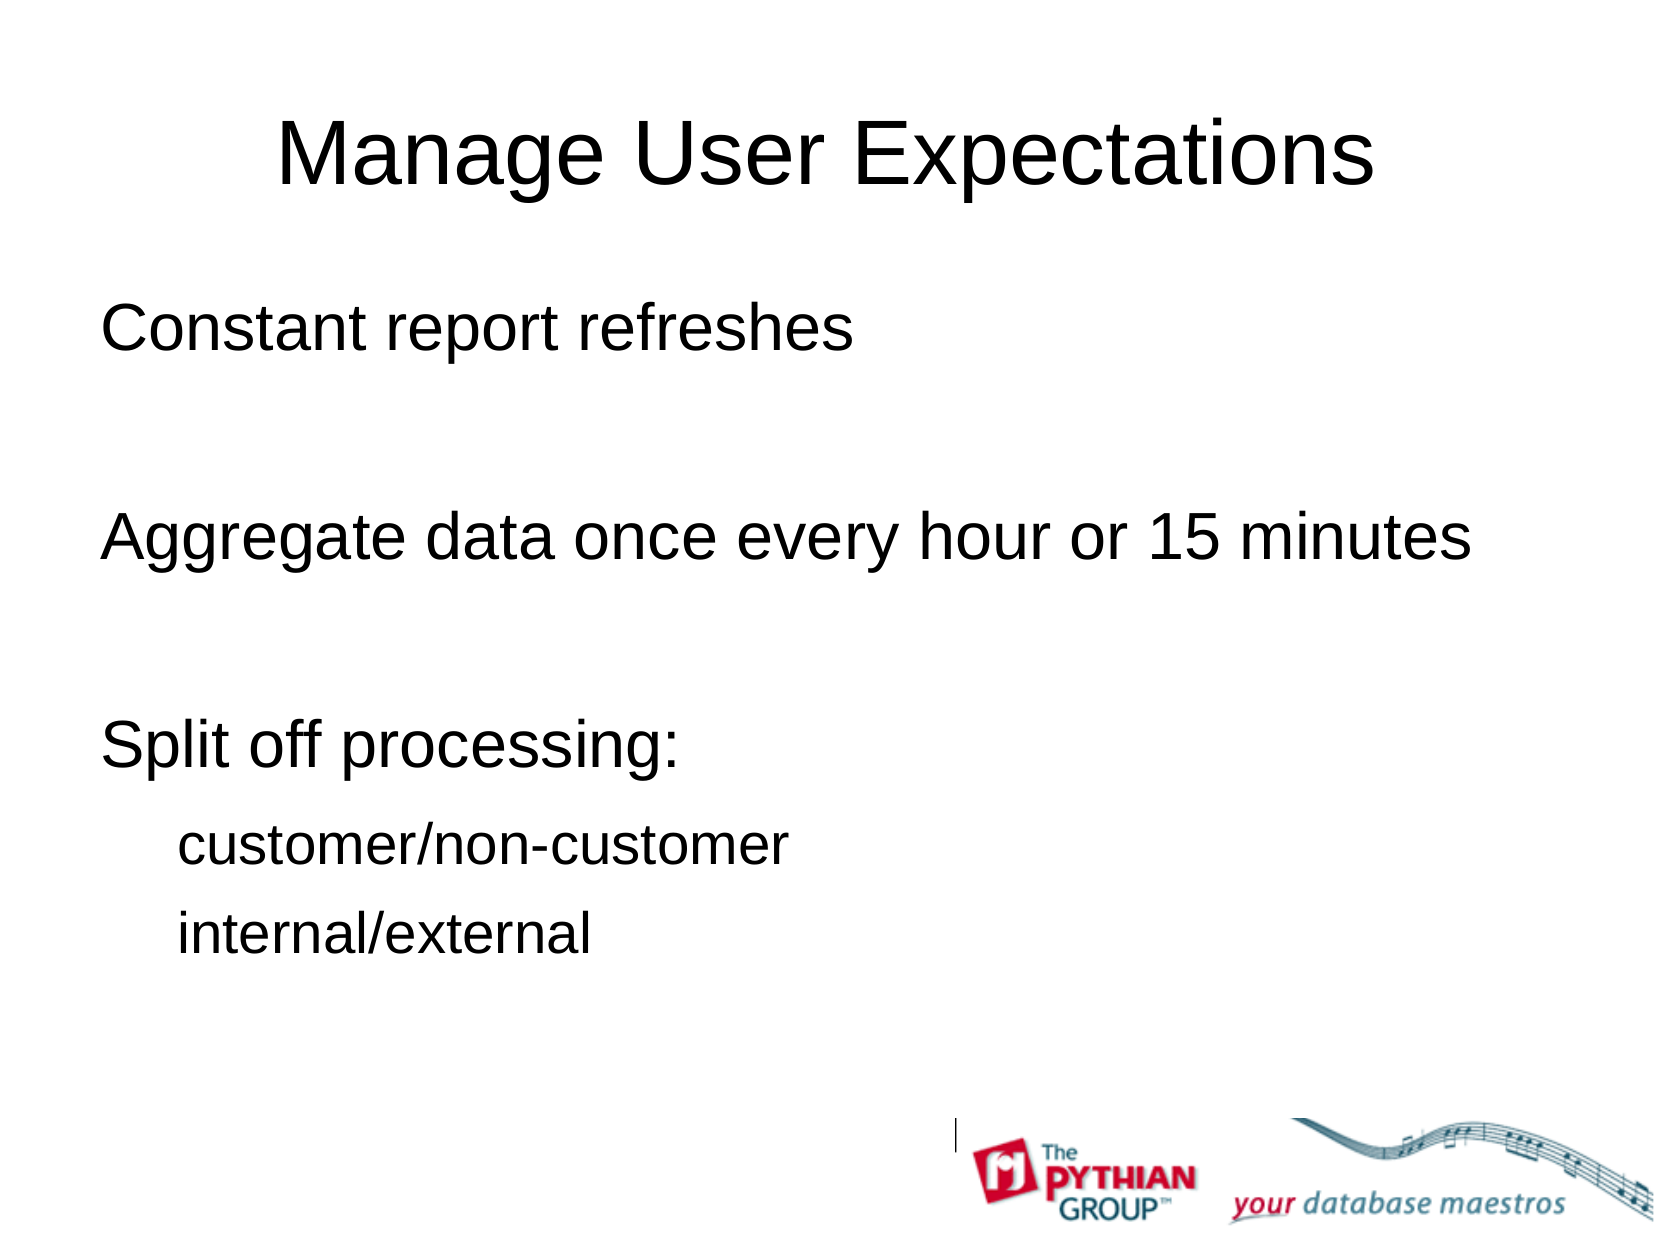

# Manage User Expectations
Constant report refreshes
Aggregate data once every hour or 15 minutes
Split off processing:
customer/non-customer
internal/external